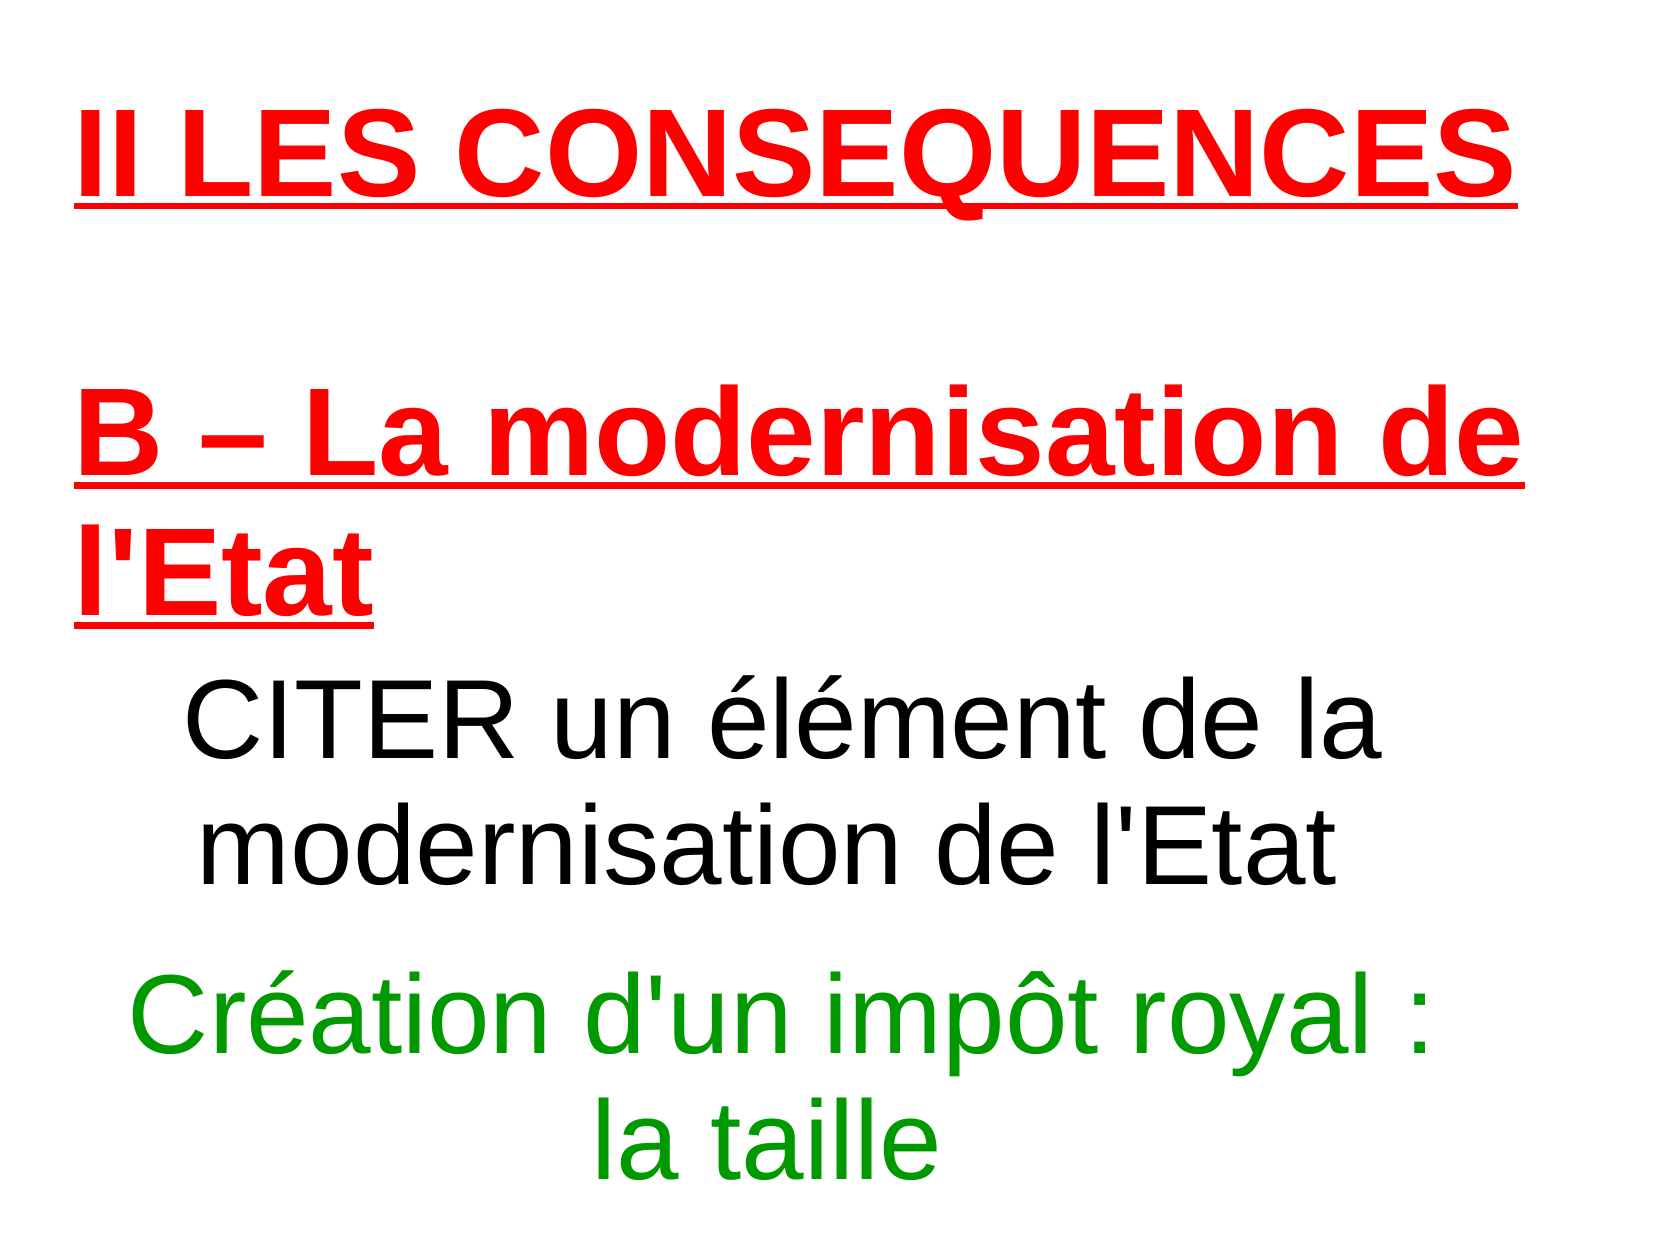

II LES CONSEQUENCES
B – La modernisation de l'Etat
CITER un élément de la modernisation de l'Etat
Création d'un impôt royal : la taille